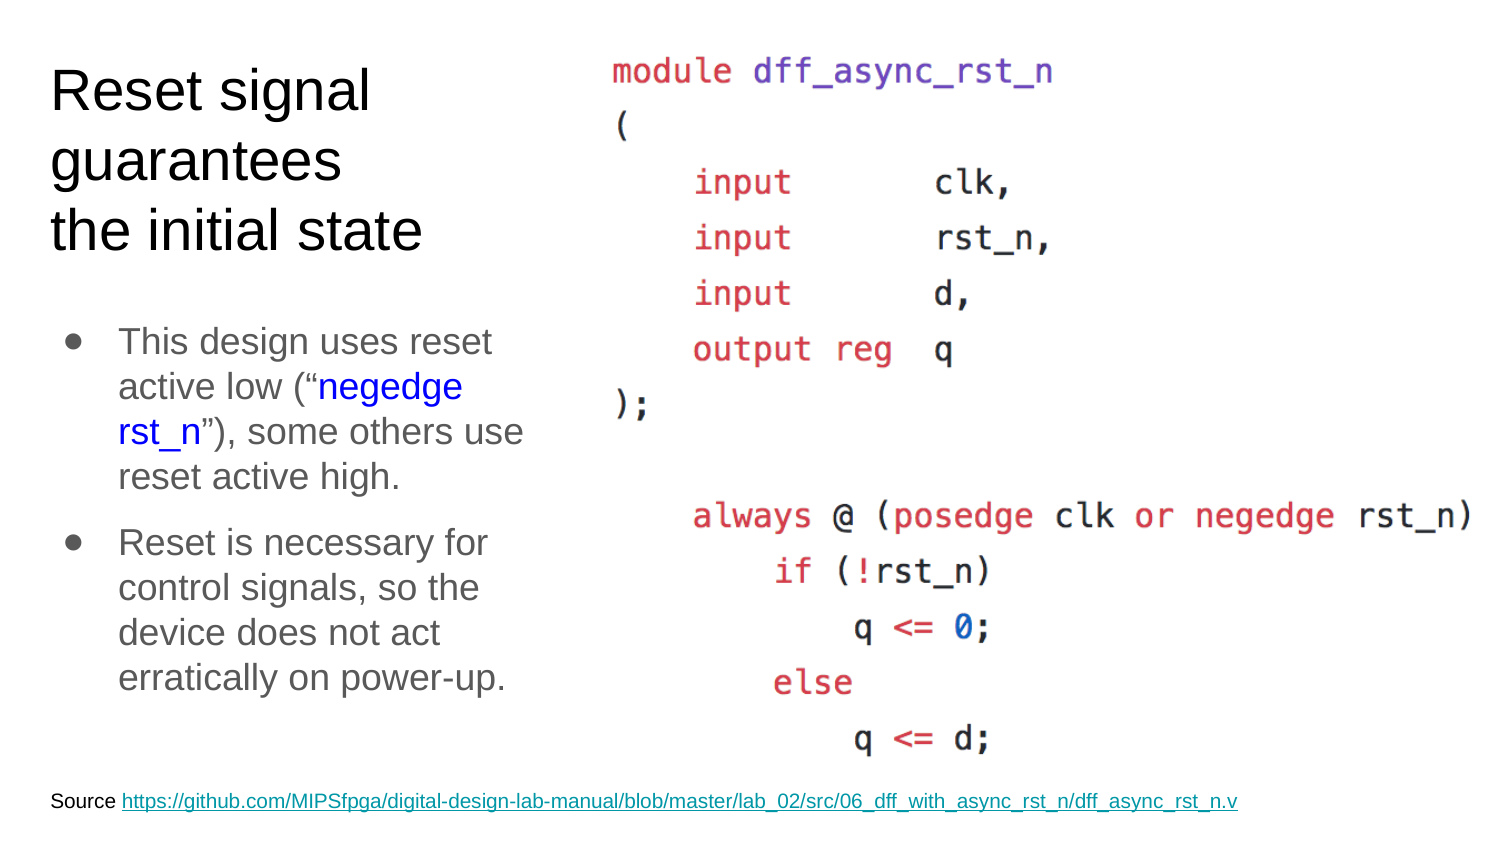

# Reset signal guarantees the initial state
This design uses reset active low (“negedge rst_n”), some others use reset active high.
Reset is necessary for control signals, so the device does not act erratically on power-up.
Source https://github.com/MIPSfpga/digital-design-lab-manual/blob/master/lab_02/src/06_dff_with_async_rst_n/dff_async_rst_n.v